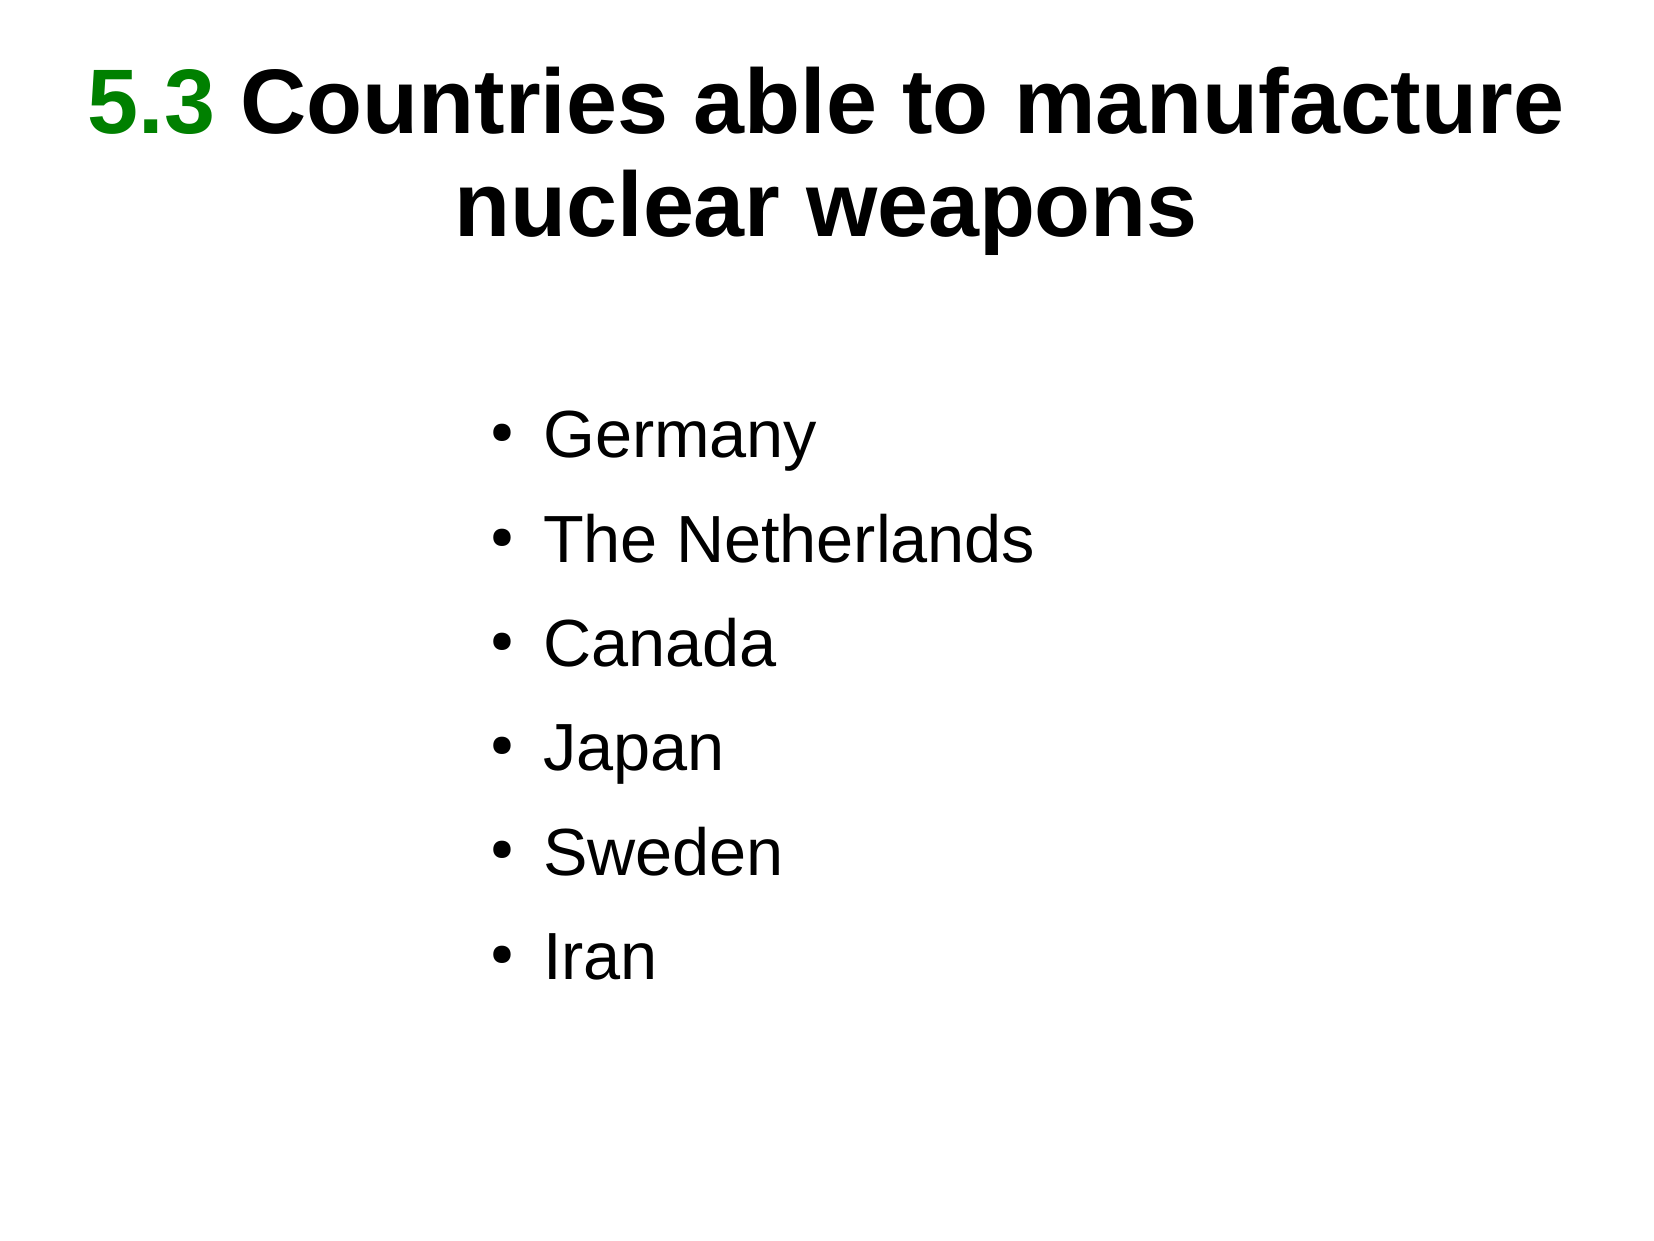

# 5.3 Countries able to manufacture nuclear weapons
Germany
The Netherlands
Canada
Japan
Sweden
Iran